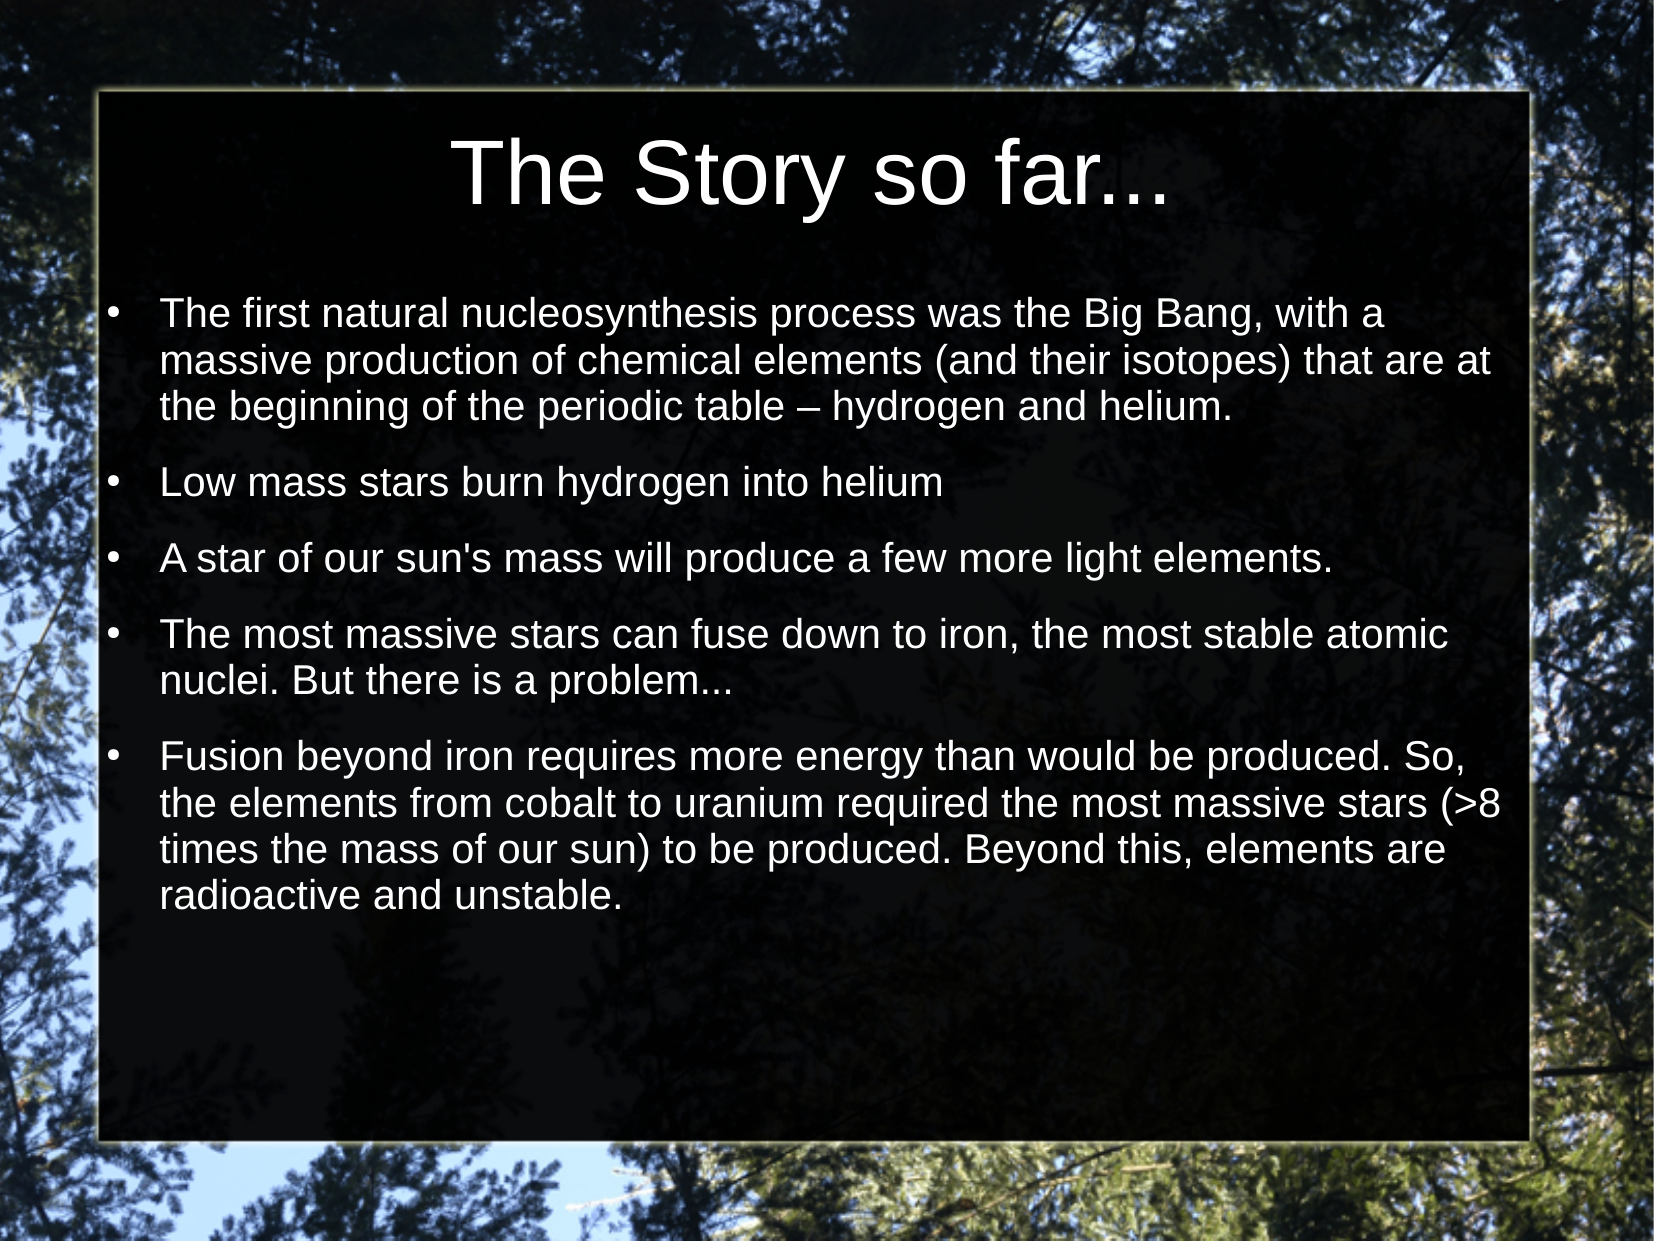

# The Story so far...
The first natural nucleosynthesis process was the Big Bang, with a massive production of chemical elements (and their isotopes) that are at the beginning of the periodic table – hydrogen and helium.
Low mass stars burn hydrogen into helium
A star of our sun's mass will produce a few more light elements.
The most massive stars can fuse down to iron, the most stable atomic nuclei. But there is a problem...
Fusion beyond iron requires more energy than would be produced. So, the elements from cobalt to uranium required the most massive stars (>8 times the mass of our sun) to be produced. Beyond this, elements are radioactive and unstable.